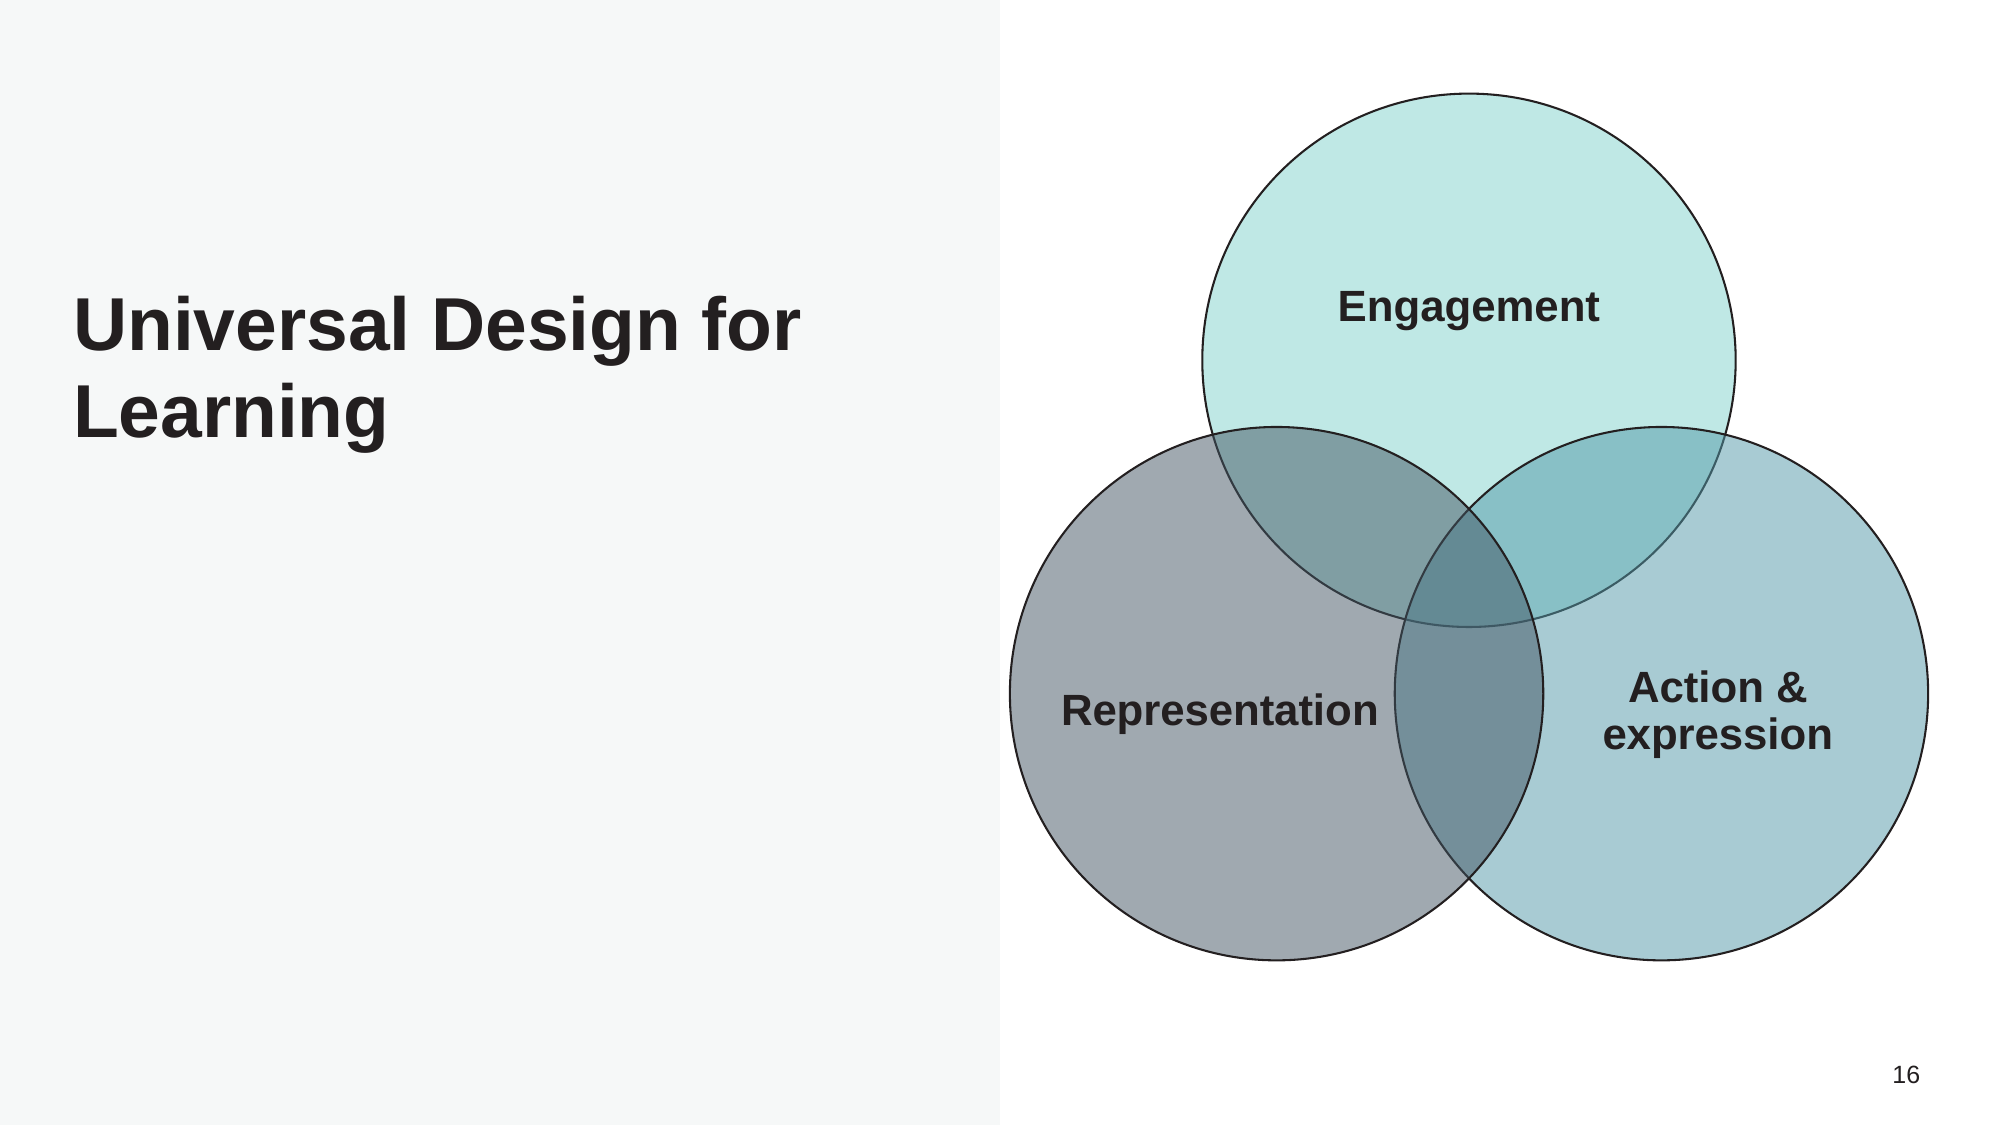

Engagement
Representation
Action & expression
# Universal Design for Learning